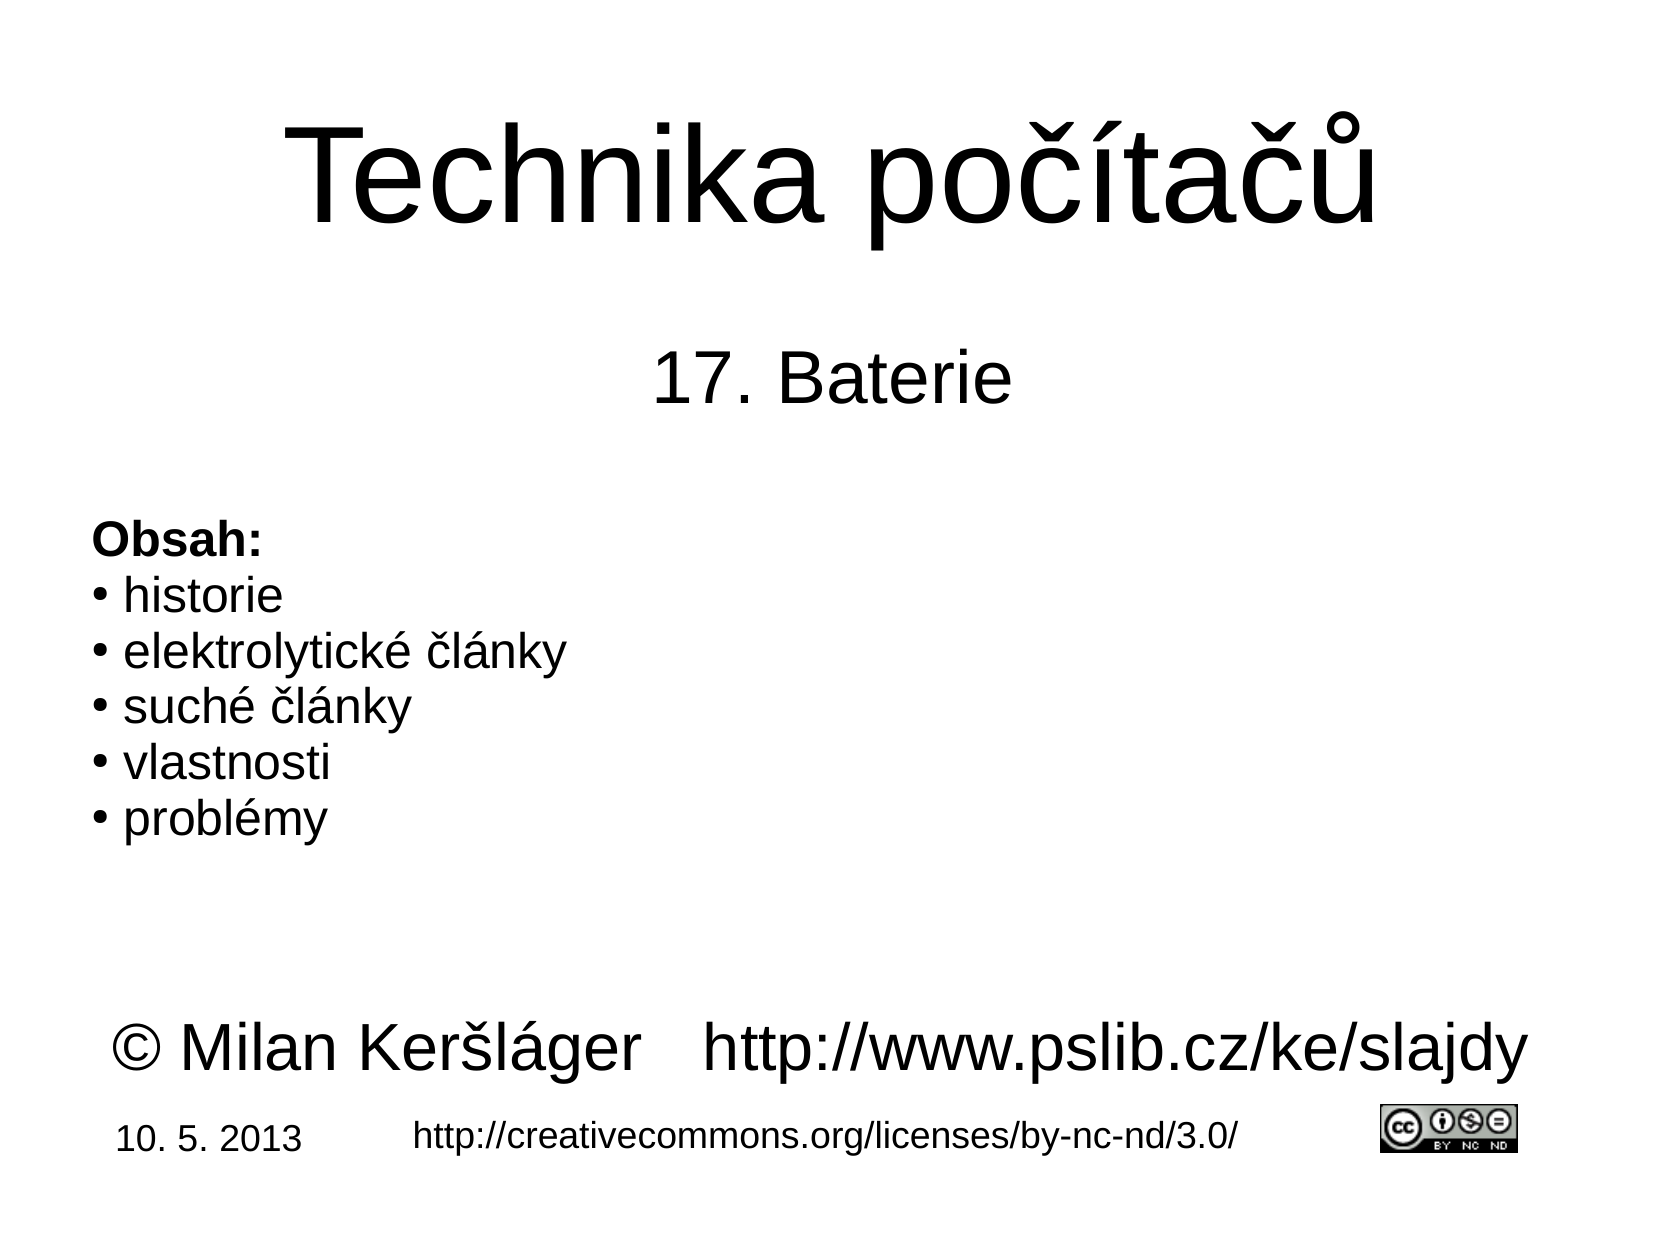

# Technika počítačů 17. Baterie
Obsah:
 historie
 elektrolytické články
 suché články
 vlastnosti
 problémy
© Milan Keršláger	http://www.pslib.cz/ke/slajdy
http://creativecommons.org/licenses/by-nc-nd/3.0/
10. 5. 2013